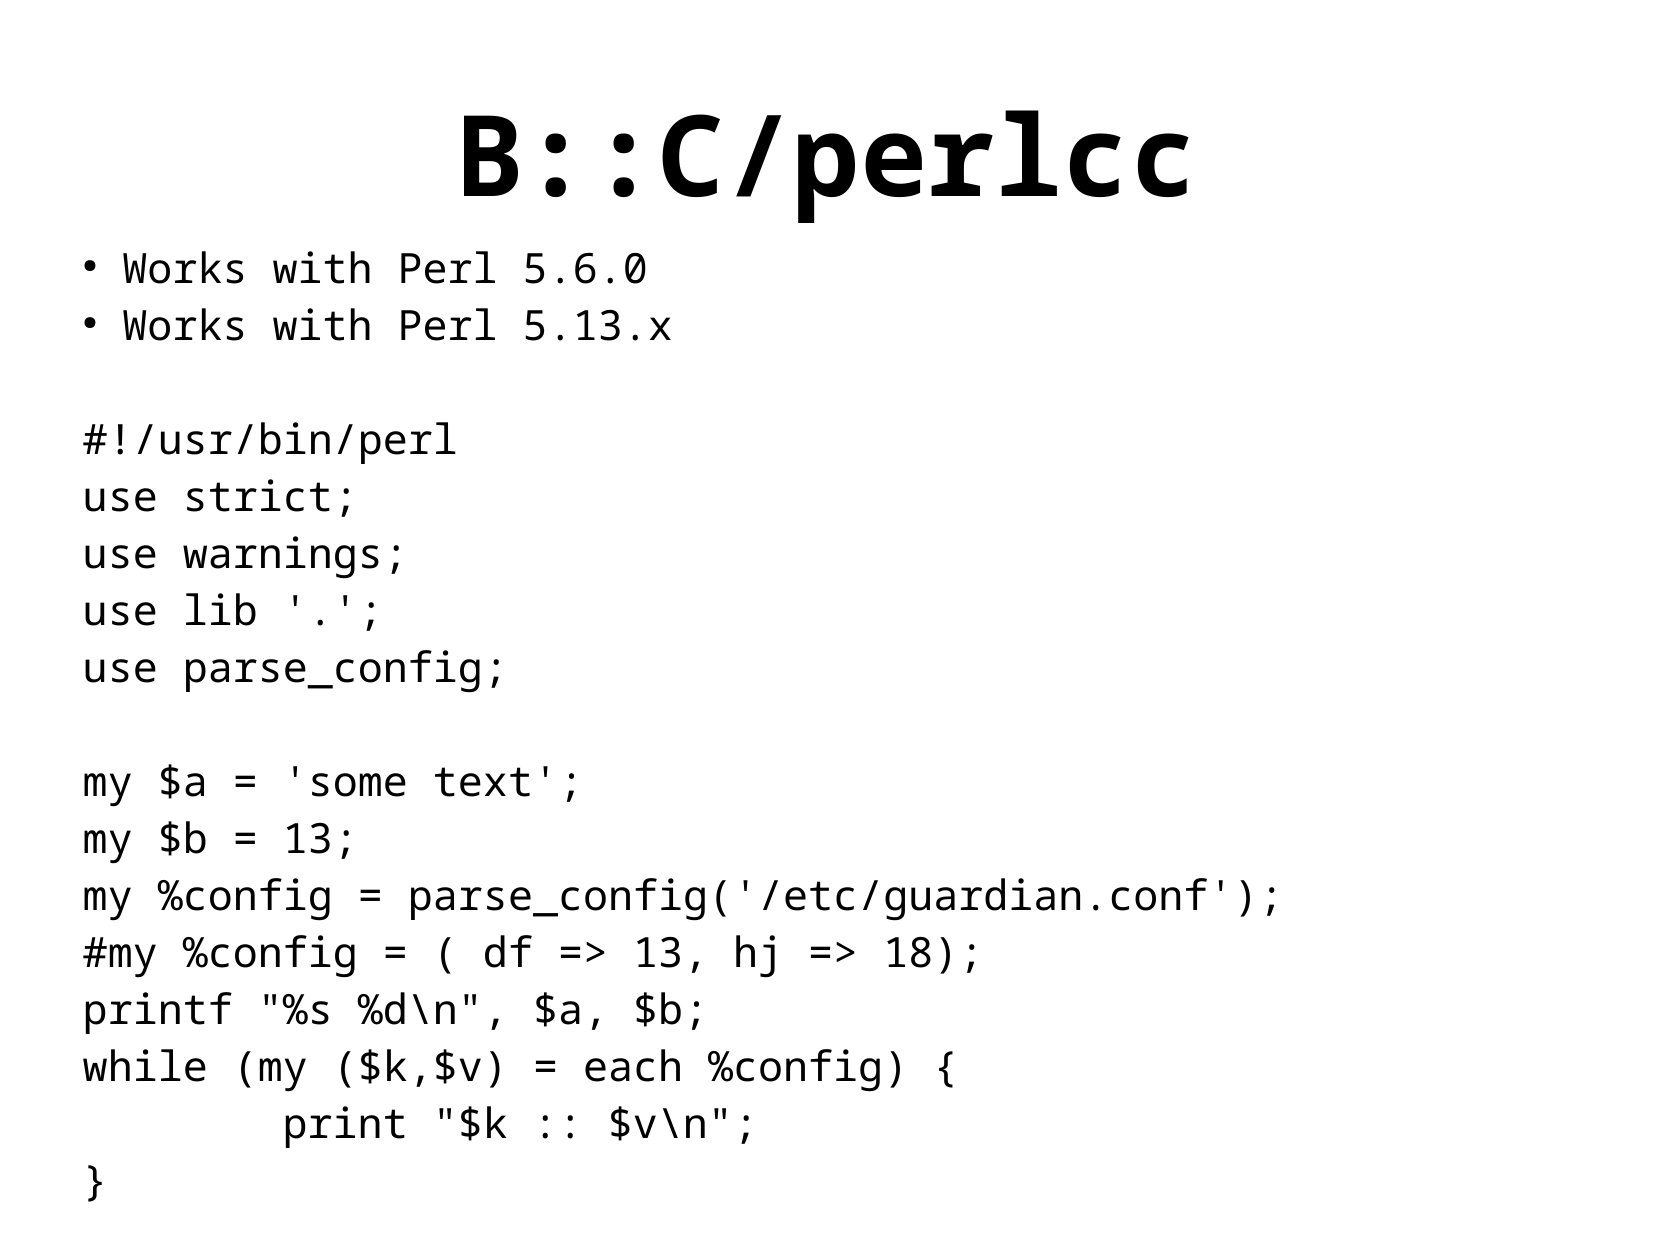

# B::C/perlcc
 Works with Perl 5.6.0
 Works with Perl 5.13.x
#!/usr/bin/perl
use strict;
use warnings;
use lib '.';
use parse_config;
my $a = 'some text';
my $b = 13;
my %config = parse_config('/etc/guardian.conf');
#my %config = ( df => 13, hj => 18);
printf "%s %d\n", $a, $b;
while (my ($k,$v) = each %config) {
 print "$k :: $v\n";
}